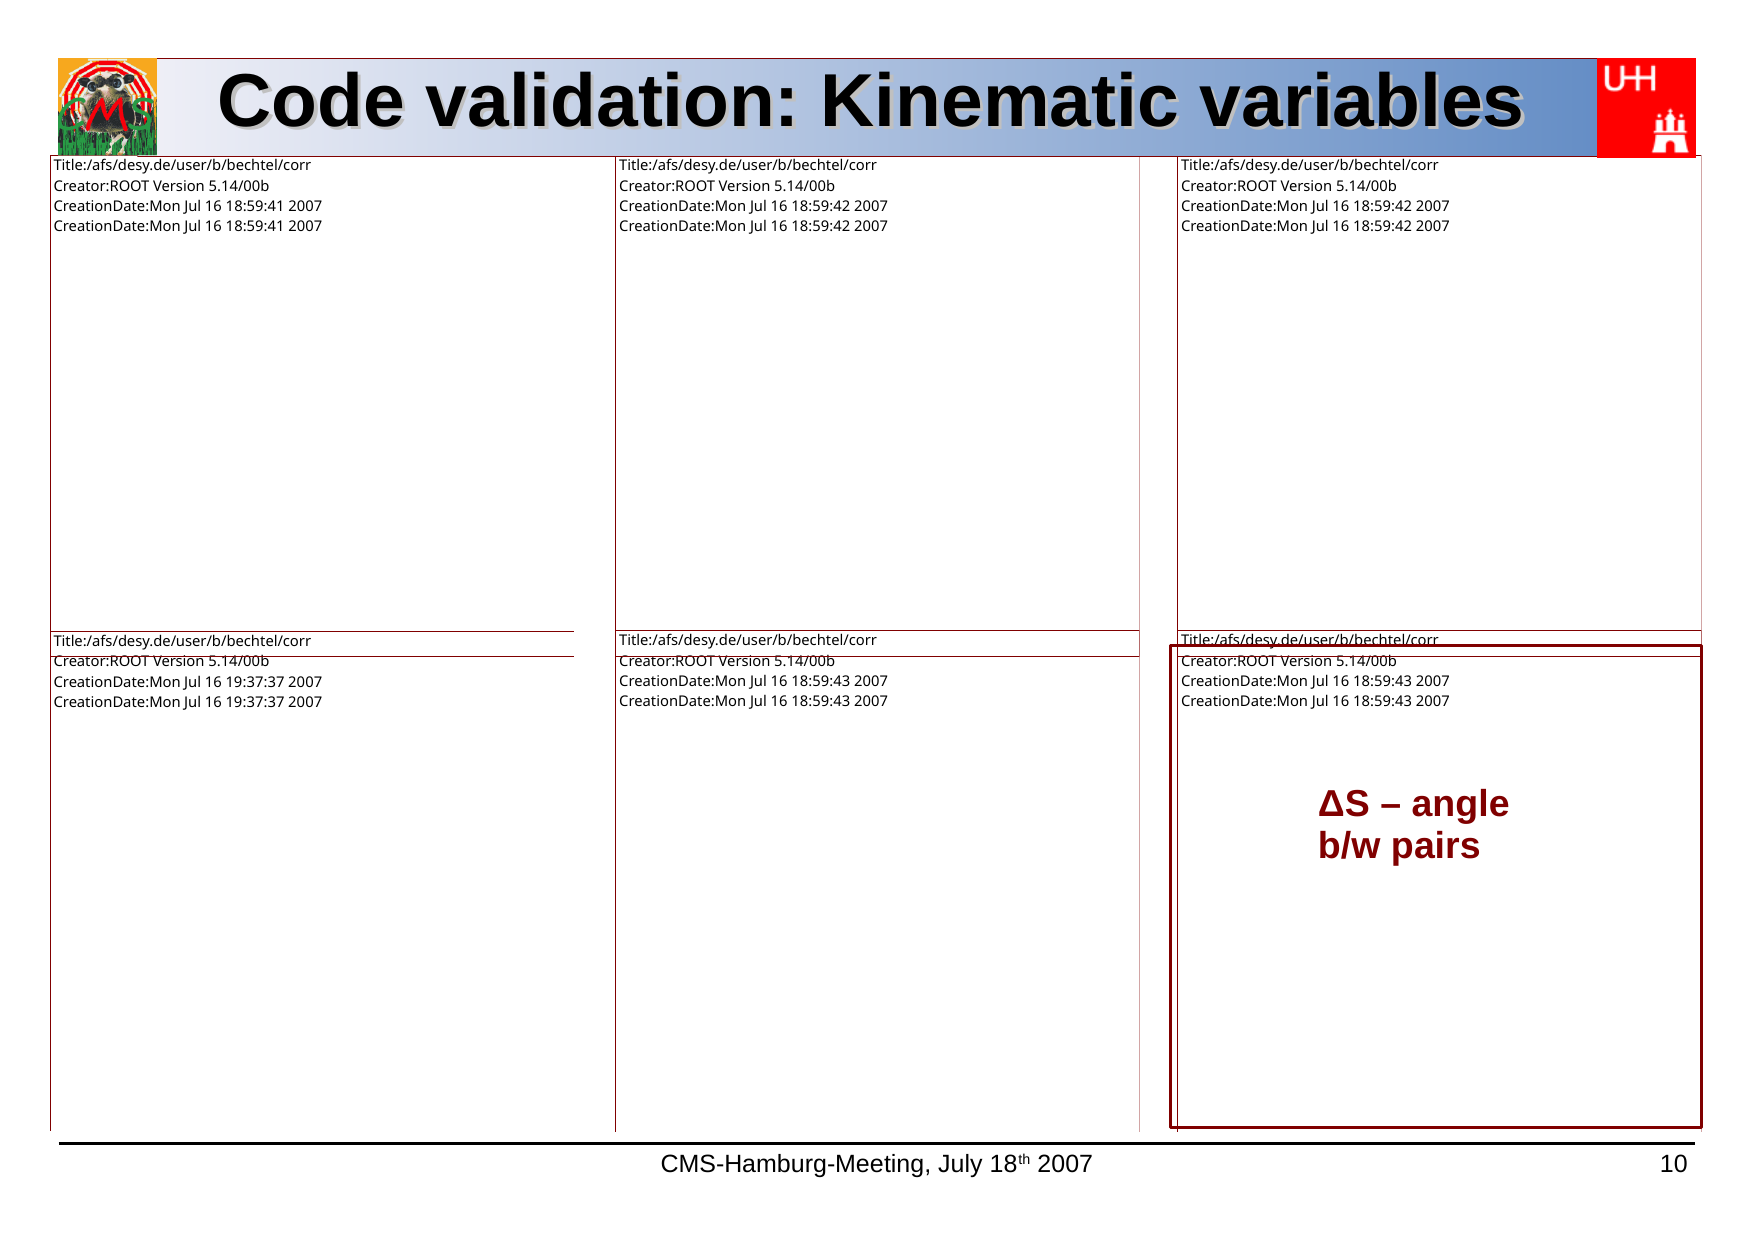

Code validation: Kinematic variables
ΔS – angle
b/w pairs
CMS-Hamburg-Meeting, July 18th 2007